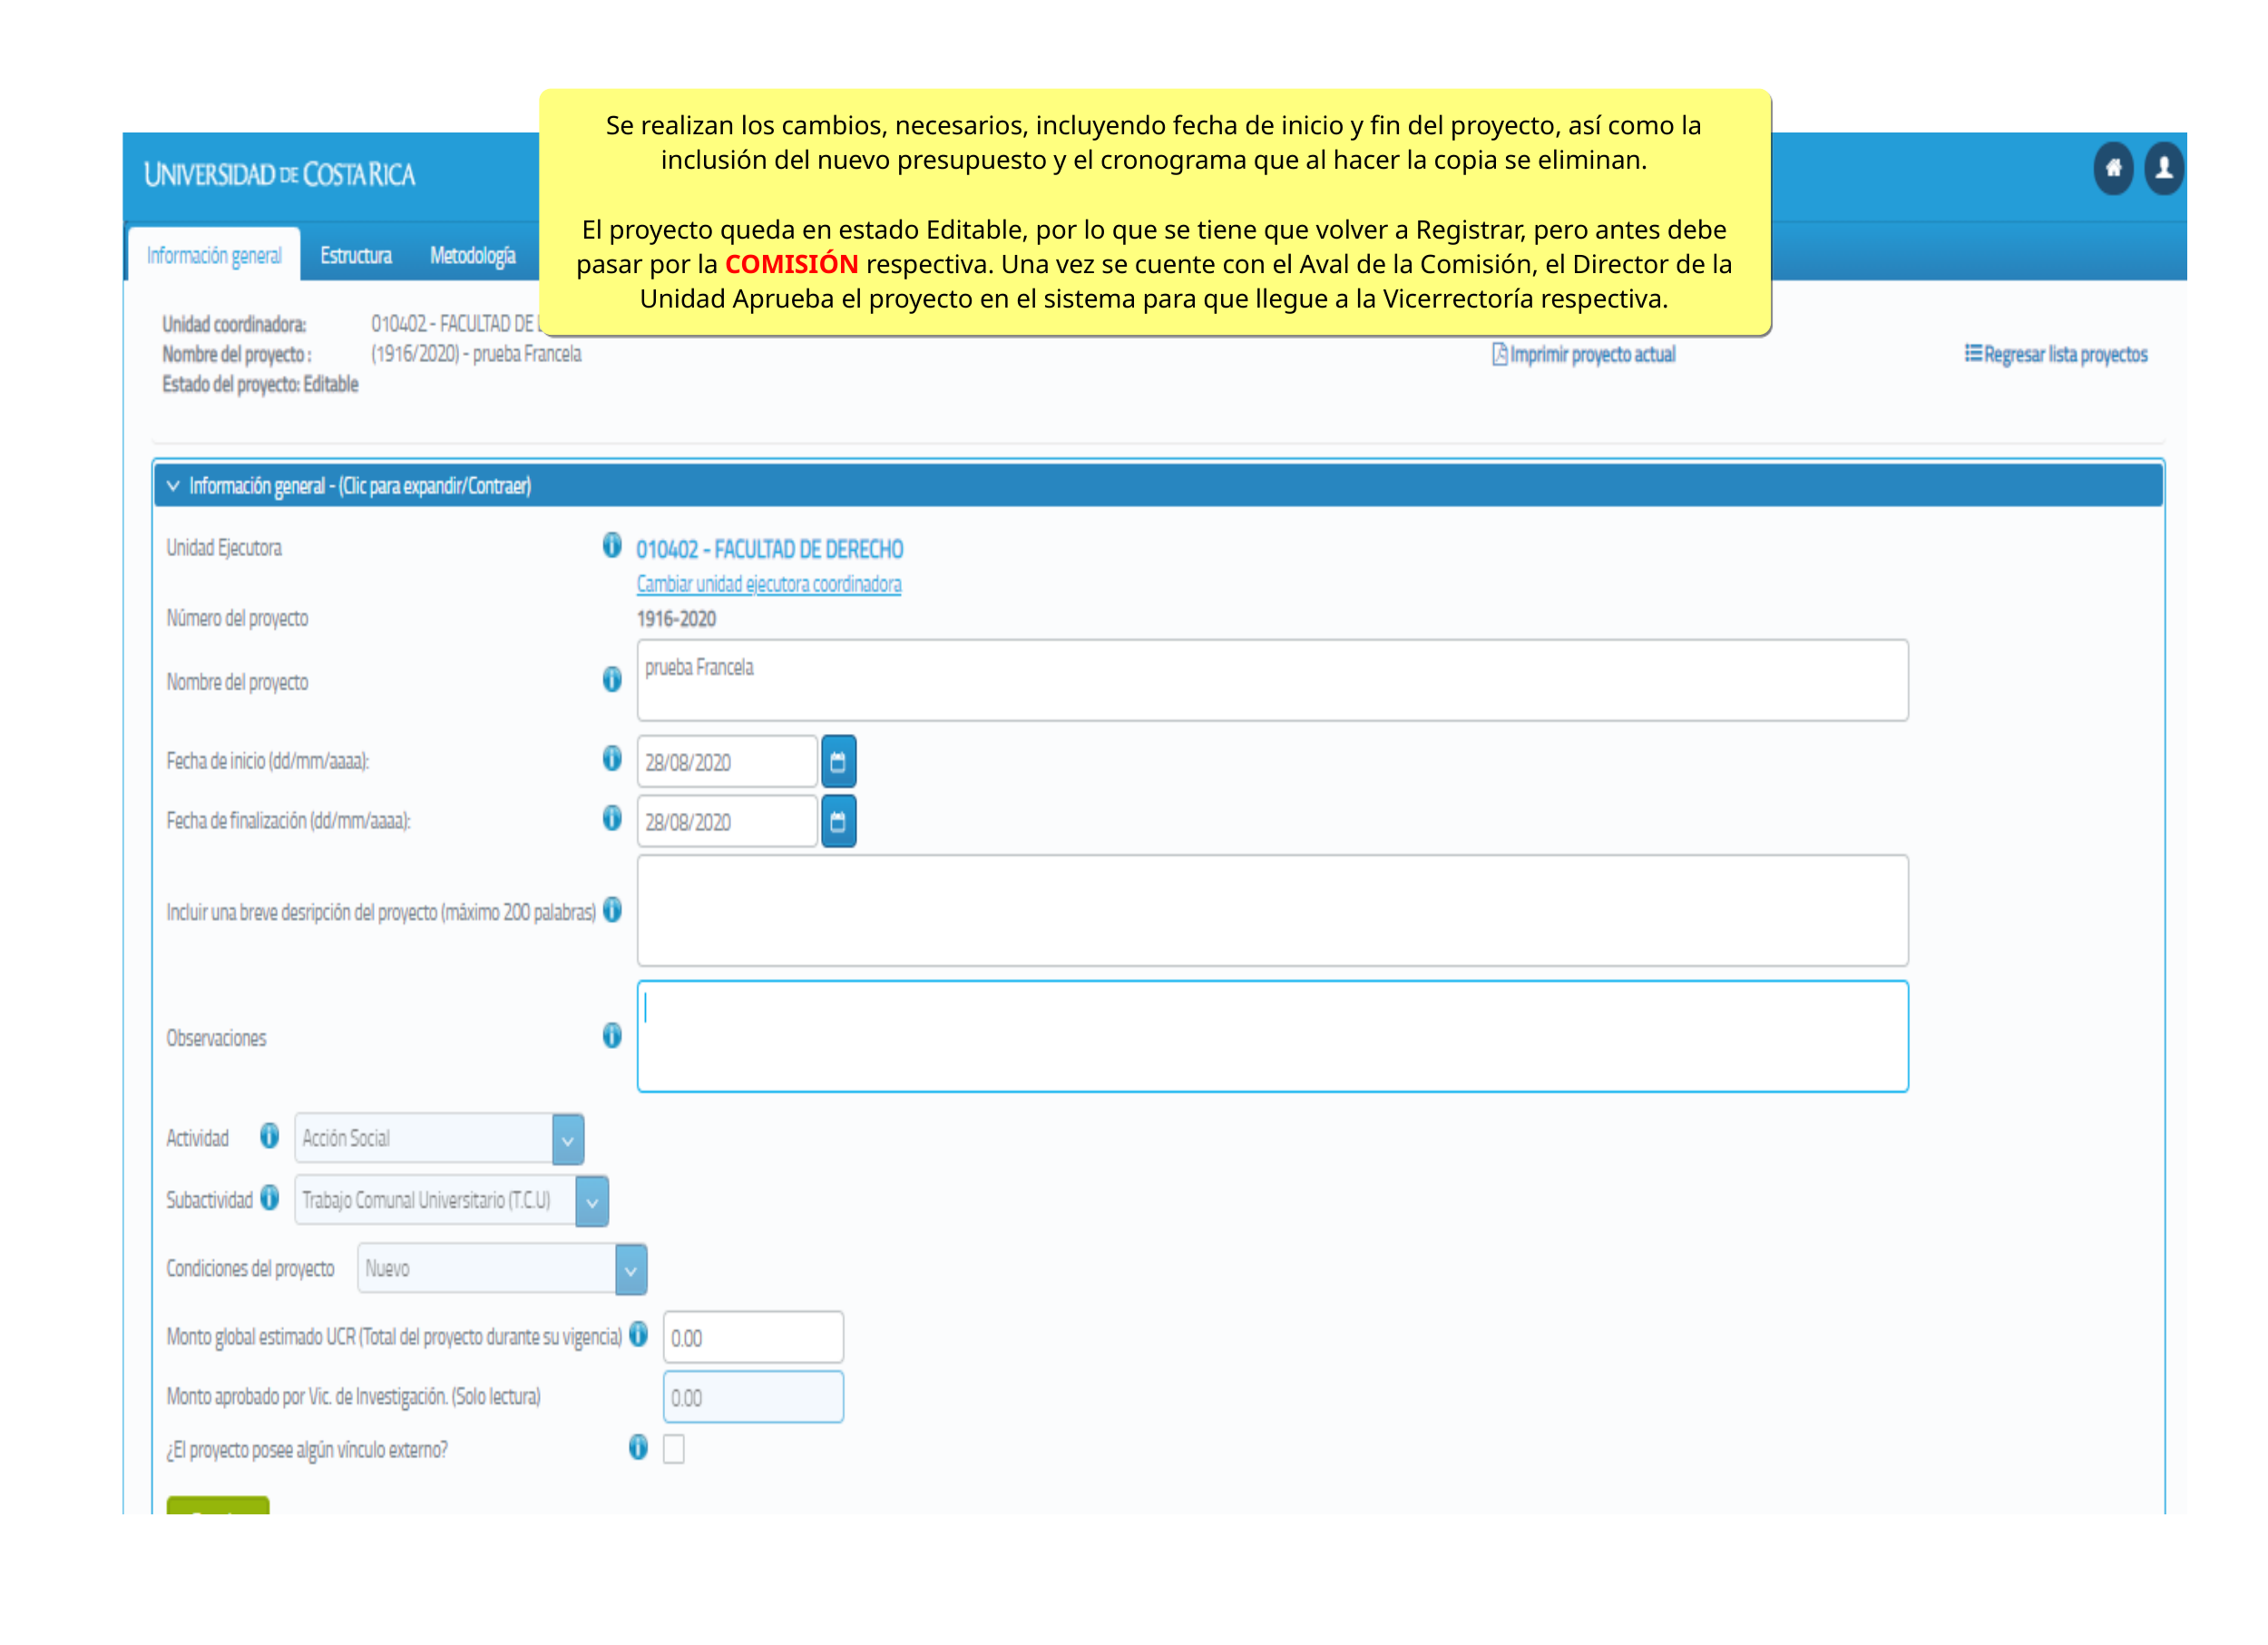

Se realizan los cambios, necesarios, incluyendo fecha de inicio y fin del proyecto, así como la inclusión del nuevo presupuesto y el cronograma que al hacer la copia se eliminan.
El proyecto queda en estado Editable, por lo que se tiene que volver a Registrar, pero antes debe pasar por la COMISIÓN respectiva. Una vez se cuente con el Aval de la Comisión, el Director de la Unidad Aprueba el proyecto en el sistema para que llegue a la Vicerrectoría respectiva.